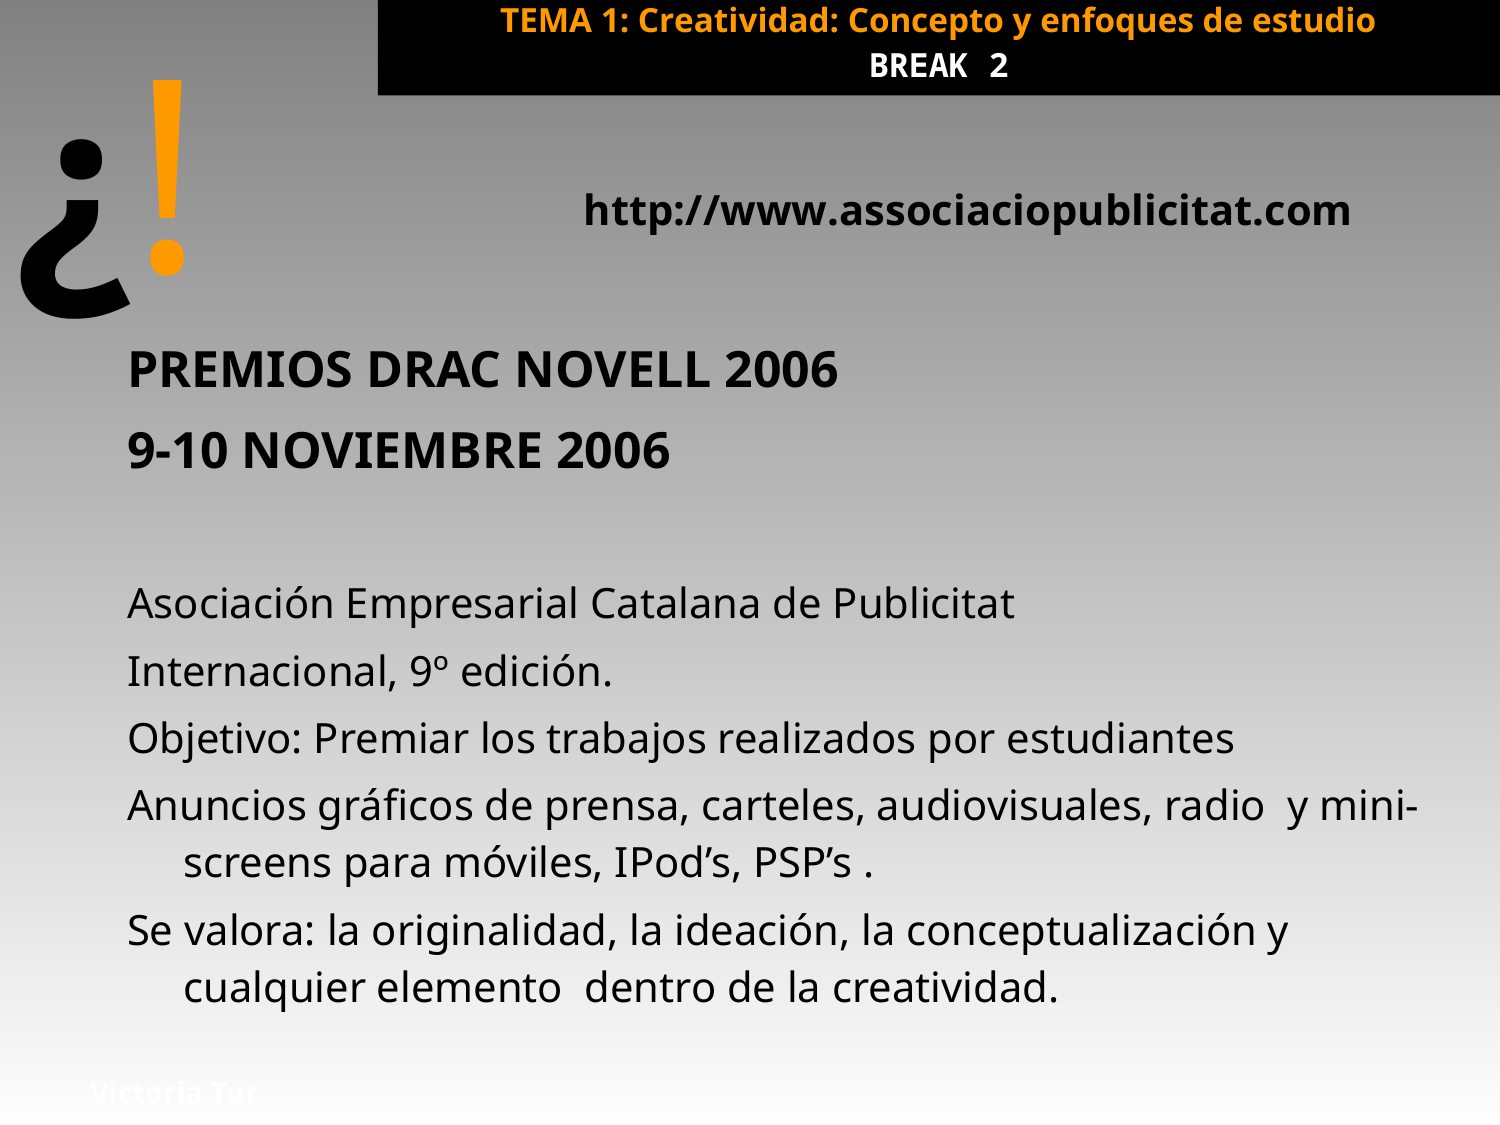

TEMA 1: Creatividad: Concepto y enfoques de estudio
BREAK 2
http://www.associaciopublicitat.com
# PREMIOS DRAC NOVELL 2006
9-10 NOVIEMBRE 2006
Asociación Empresarial Catalana de Publicitat
Internacional, 9º edición.
Objetivo: Premiar los trabajos realizados por estudiantes
Anuncios gráficos de prensa, carteles, audiovisuales, radio y mini-screens para móviles, IPod’s, PSP’s .
Se valora: la originalidad, la ideación, la conceptualización y cualquier elemento dentro de la creatividad.